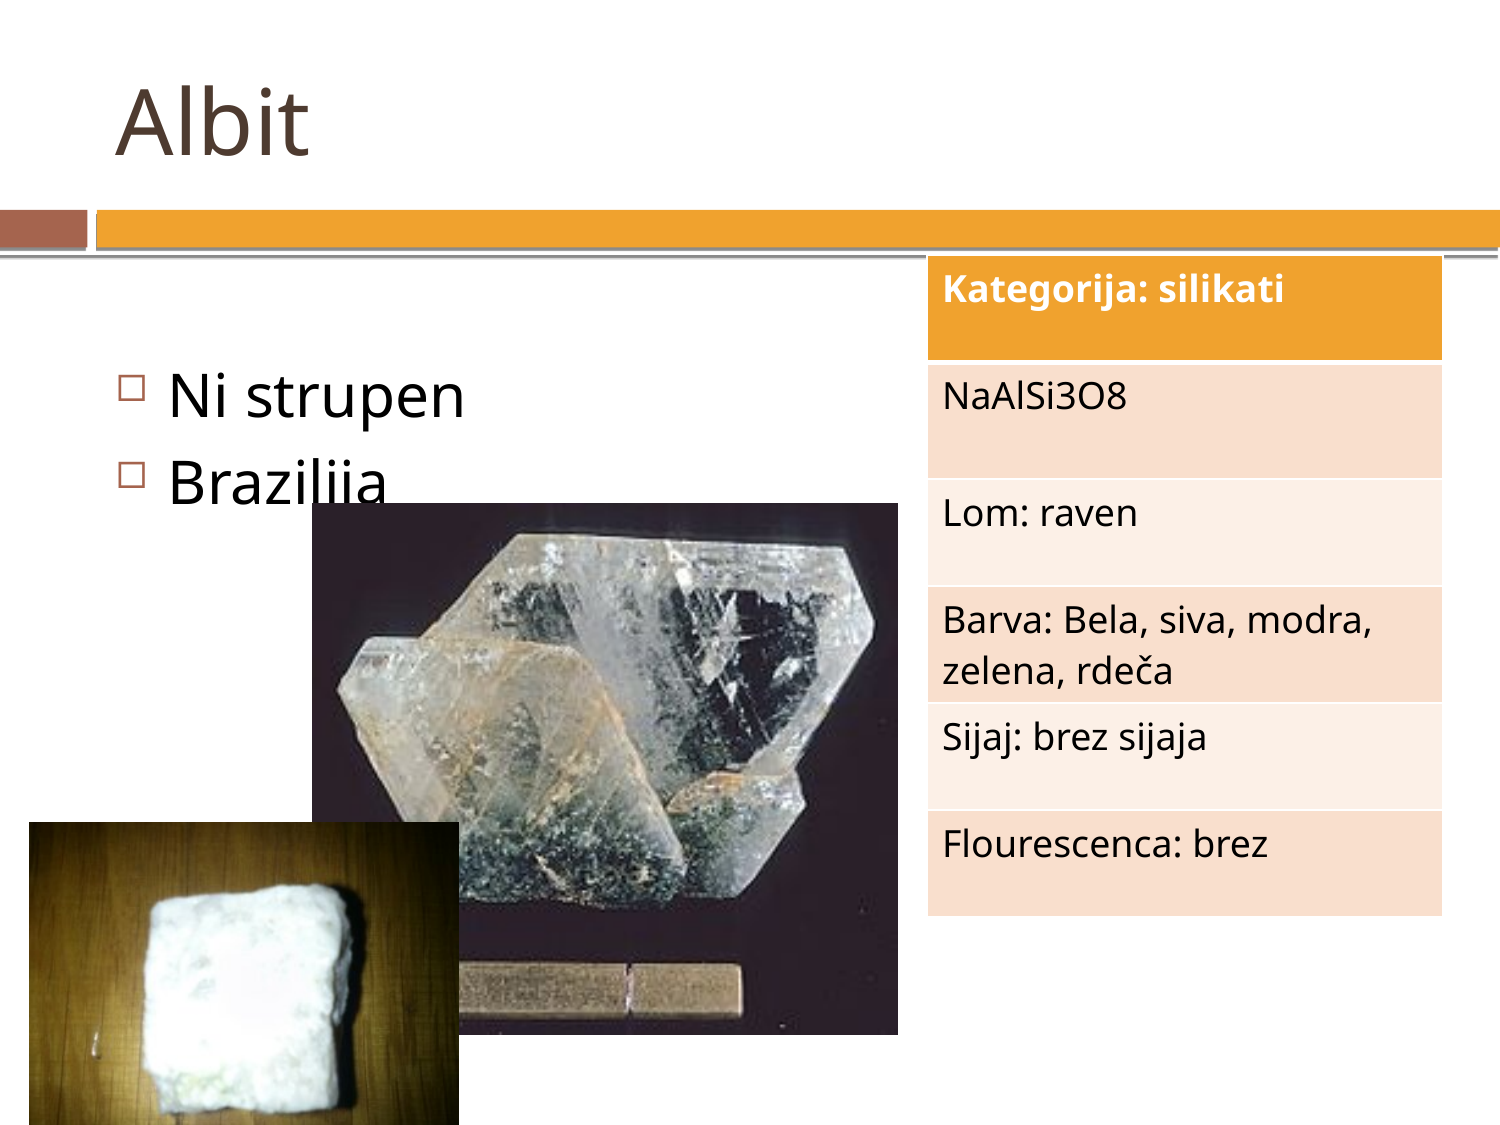

# Albit
| Kategorija: silikati |
| --- |
| NaAlSi3O8 |
| Lom: raven |
| Barva: Bela, siva, modra, zelena, rdeča |
| Sijaj: brez sijaja |
| Flourescenca: brez |
Ni strupen
Brazilija